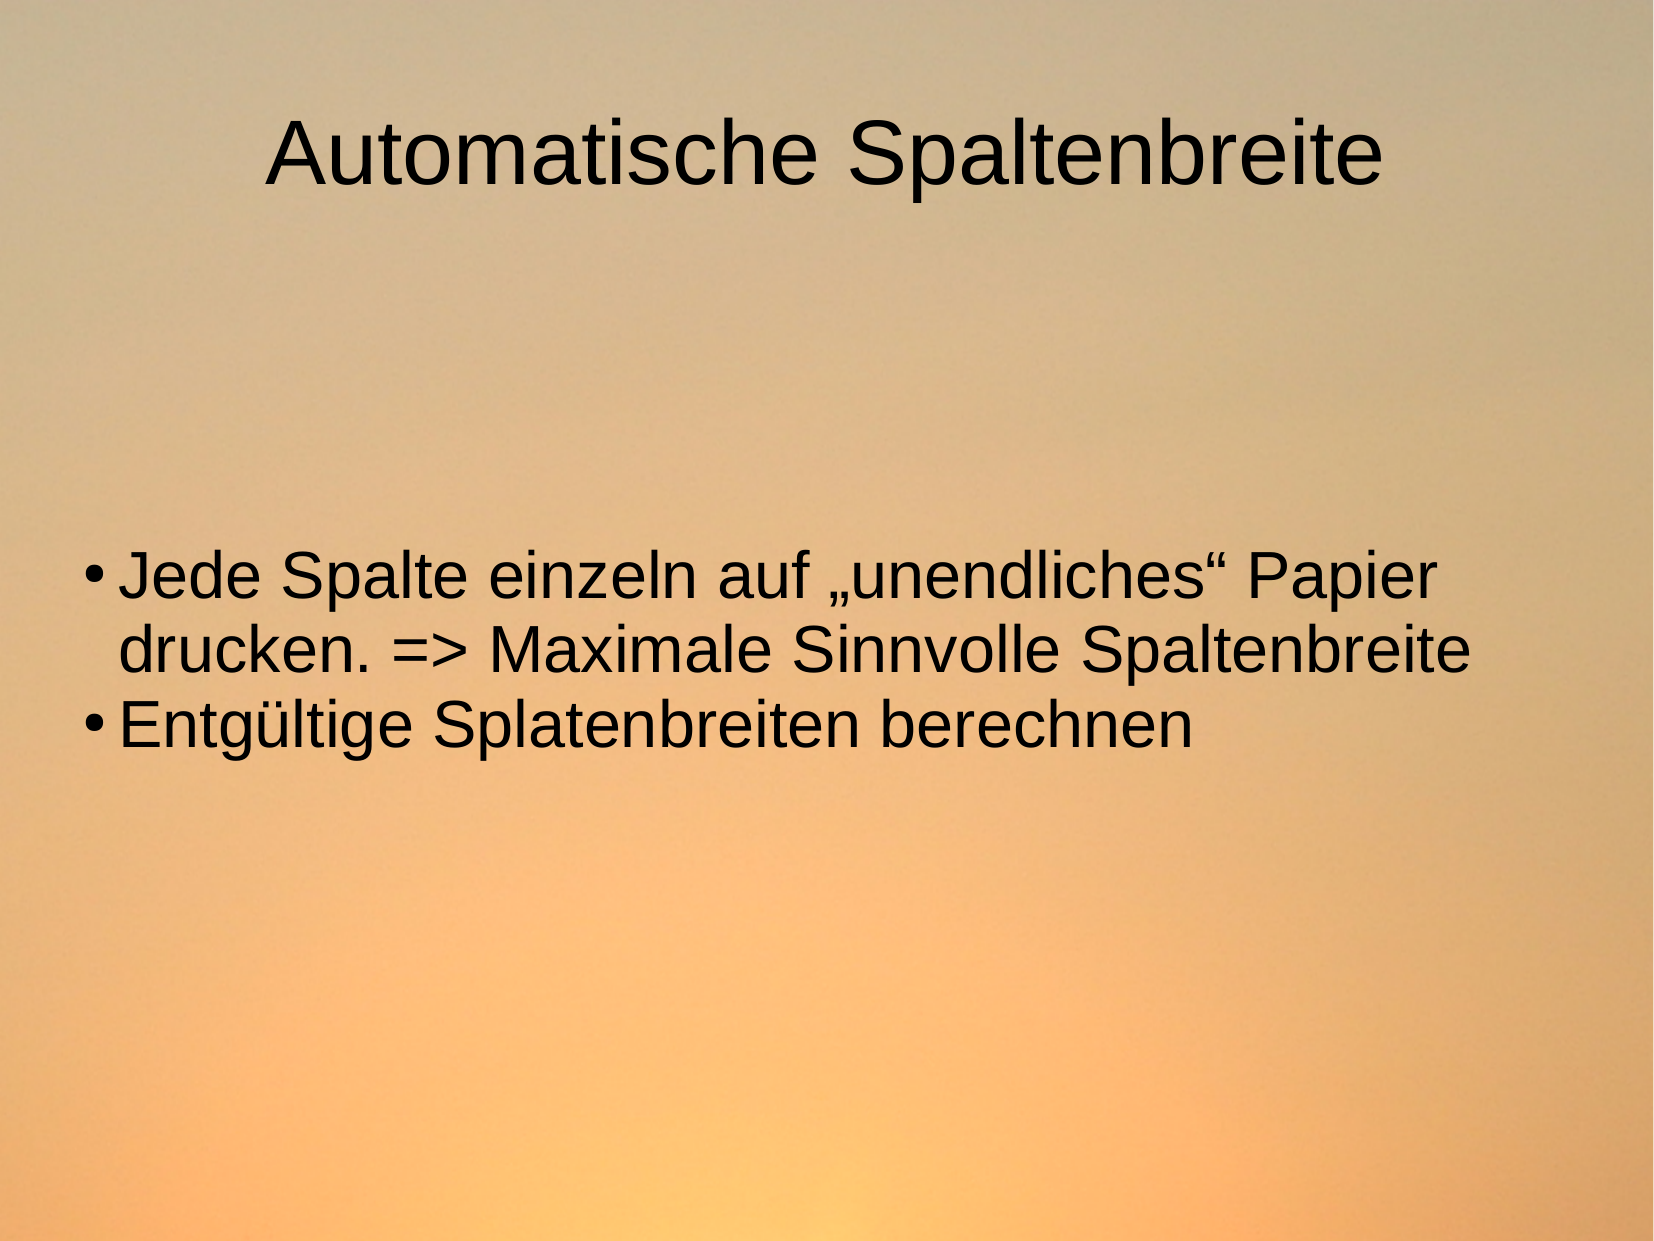

# Automatische Spaltenbreite
Jede Spalte einzeln auf „unendliches“ Papier drucken. => Maximale Sinnvolle Spaltenbreite
Entgültige Splatenbreiten berechnen